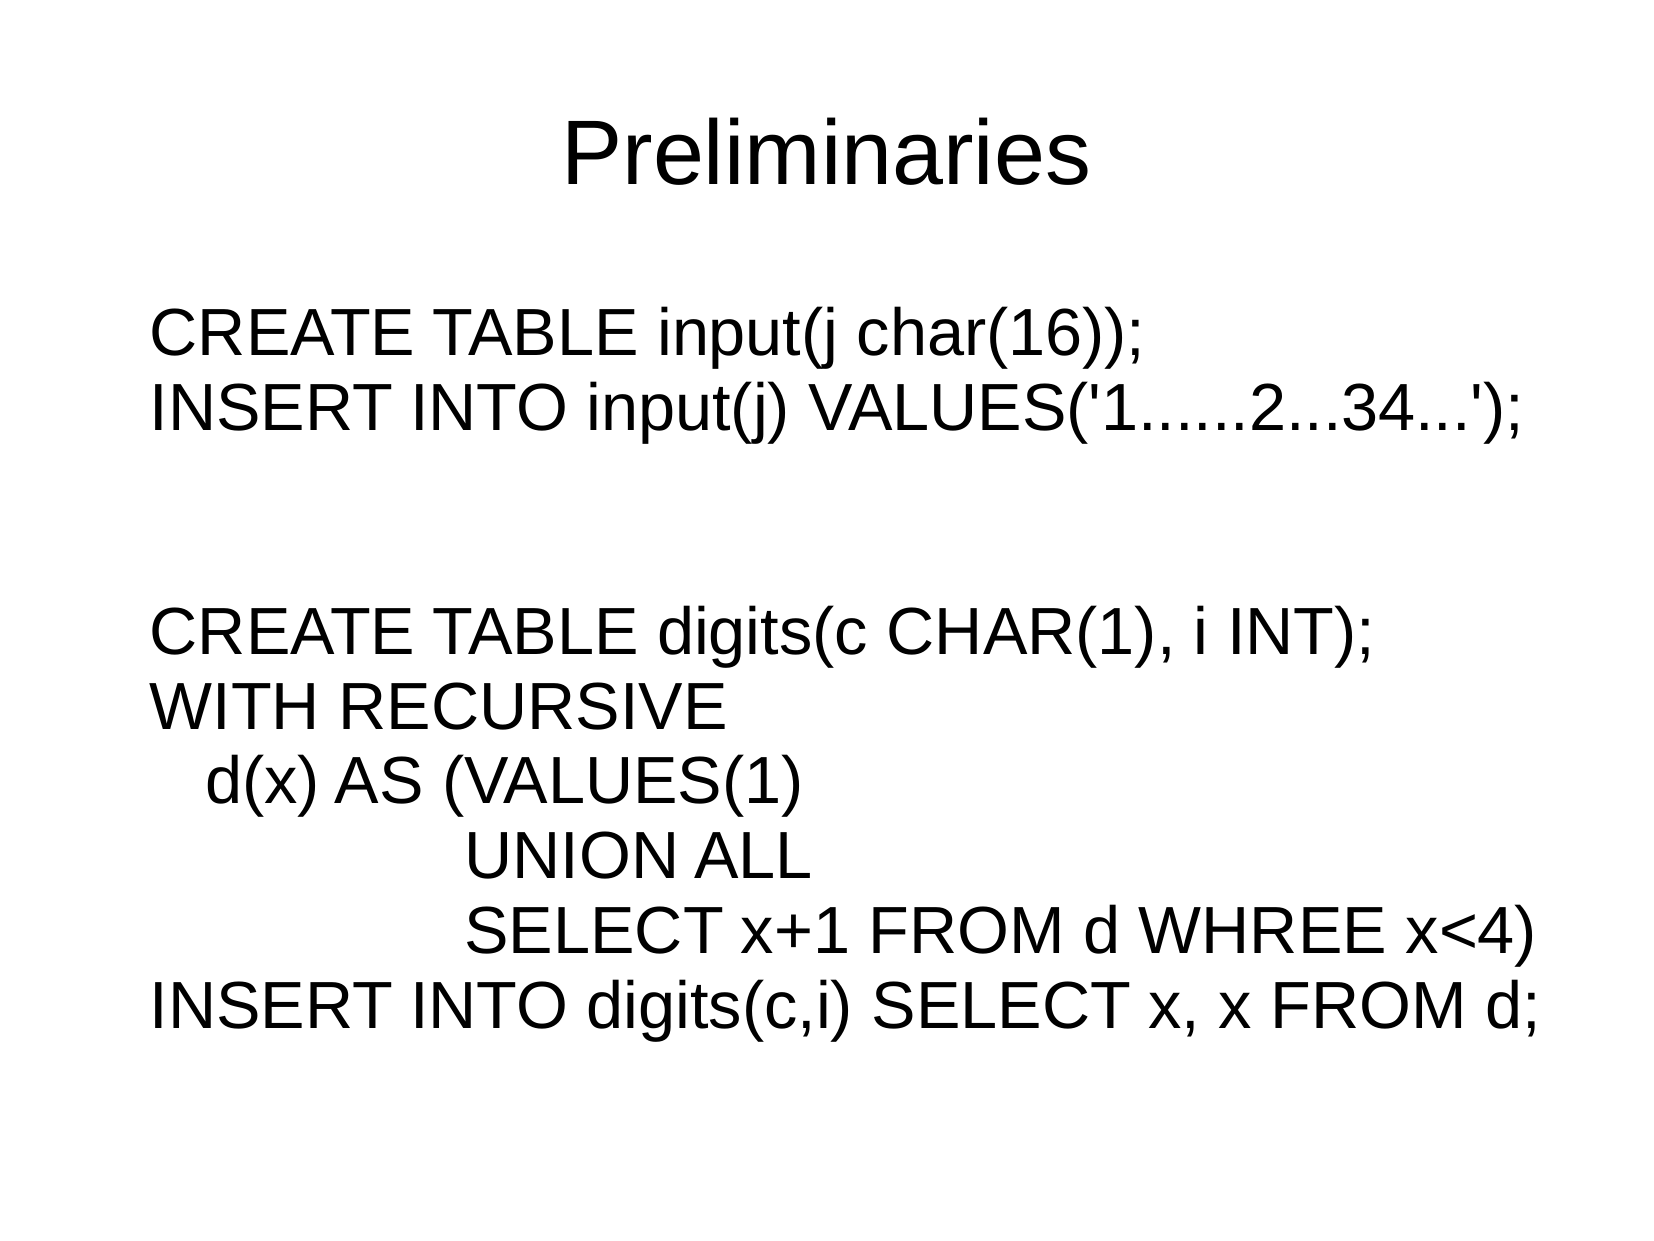

# Preliminaries
CREATE TABLE input(j char(16));
INSERT INTO input(j) VALUES('1......2...34...');
CREATE TABLE digits(c CHAR(1), i INT);
WITH RECURSIVE
 d(x) AS (VALUES(1)
 UNION ALL
 SELECT x+1 FROM d WHREE x<4)
INSERT INTO digits(c,i) SELECT x, x FROM d;